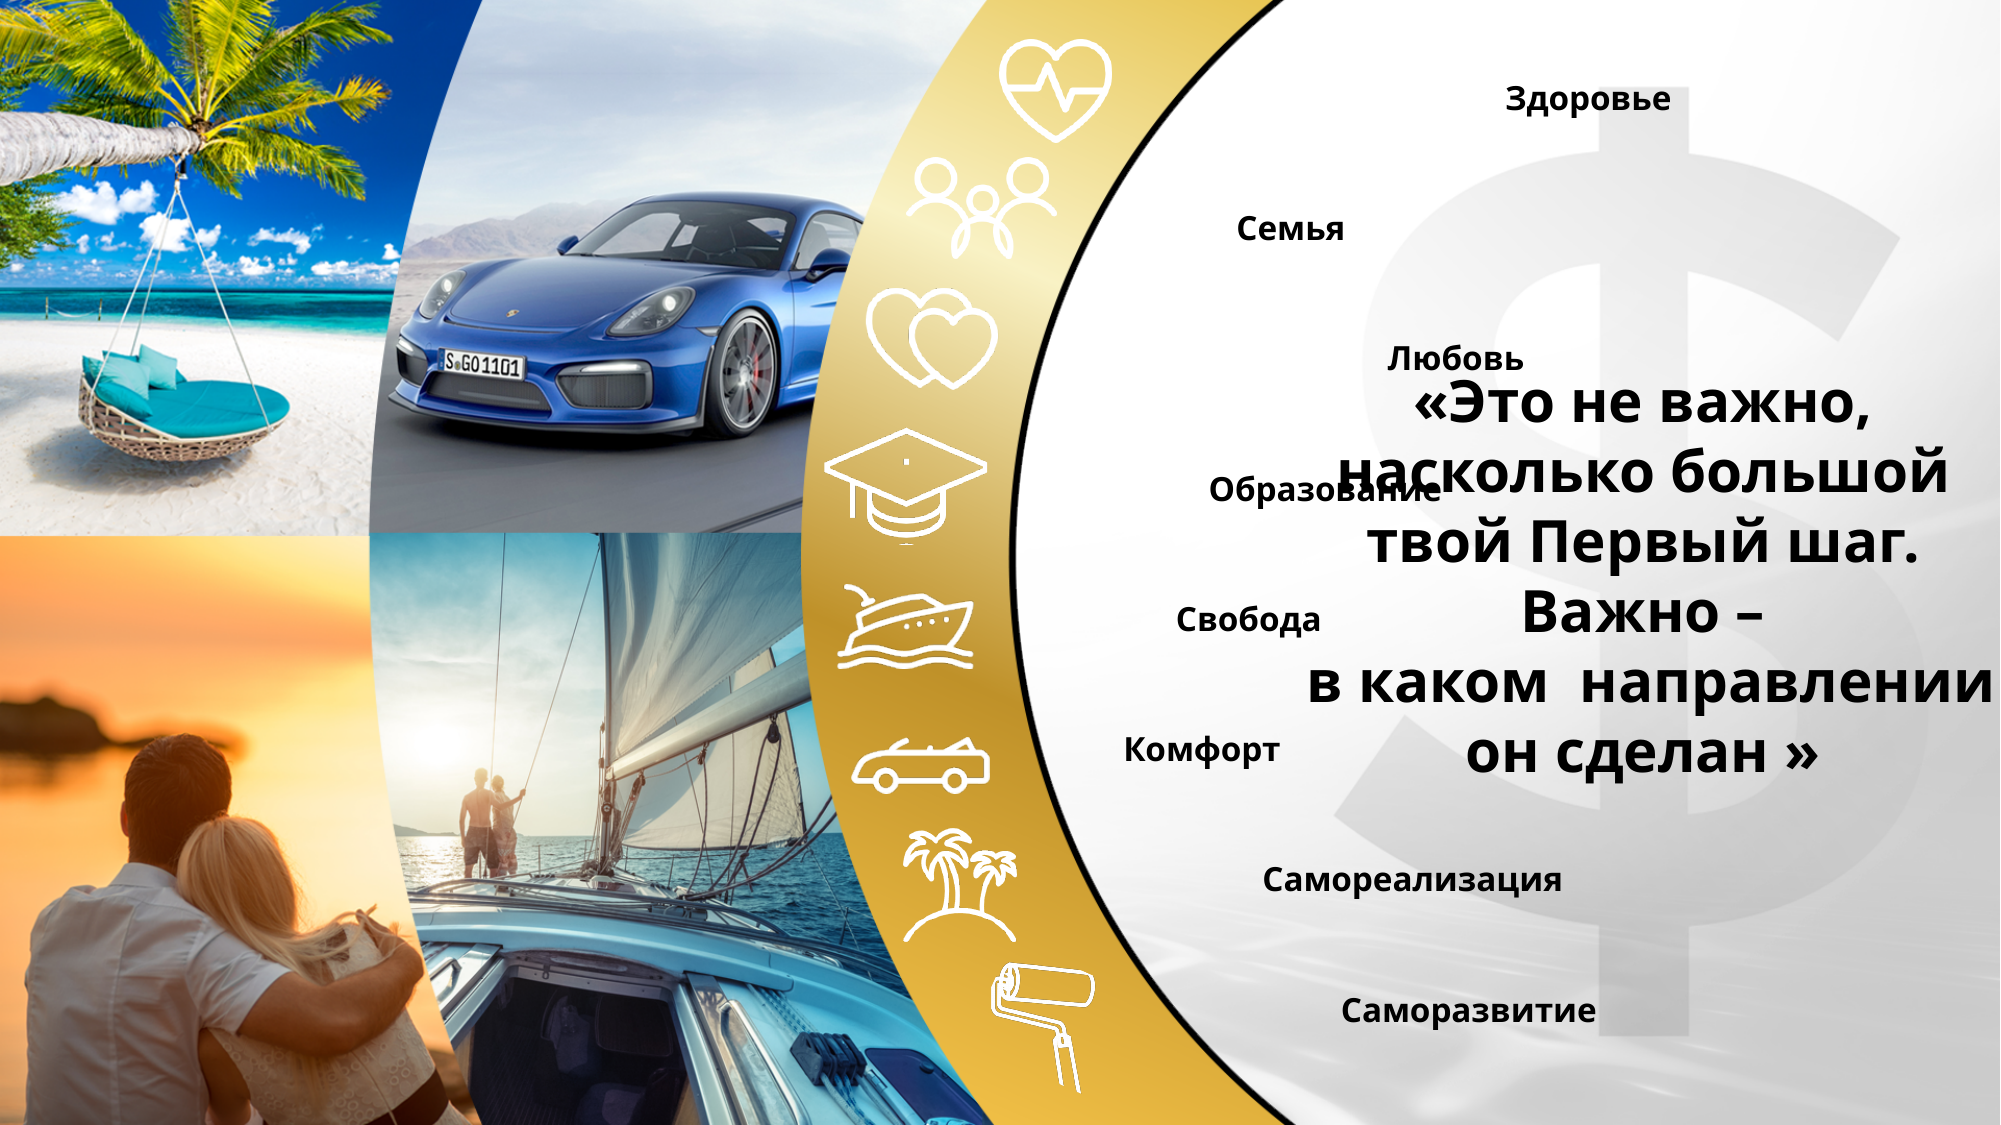

Здоровье
Семья
Любовь
«Это не важно,
насколько большой
твой Первый шаг.
Важно –
 в каком направлении
он сделан »
Образование
Свобода
Комфорт
Самореализация
Саморазвитие